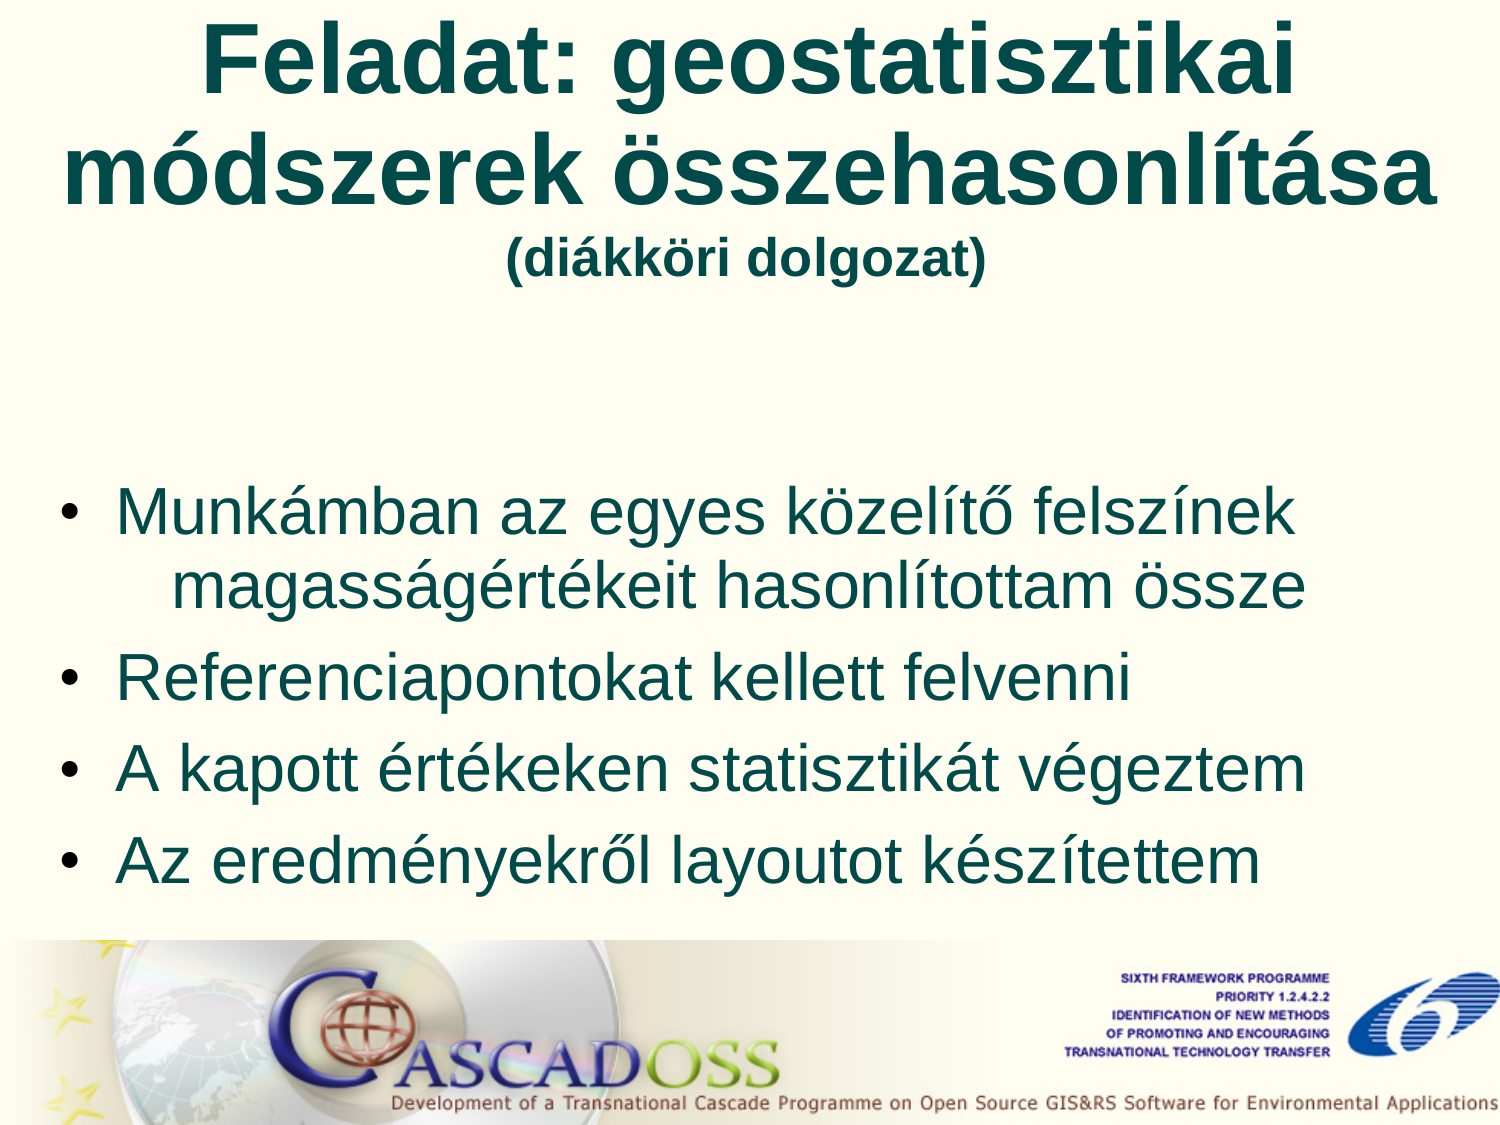

# Feladat: geostatisztikai módszerek összehasonlítása
(diákköri dolgozat)
Munkámban az egyes közelítő felszínek magasságértékeit hasonlítottam össze
Referenciapontokat kellett felvenni
A kapott értékeken statisztikát végeztem
Az eredményekről layoutot készítettem